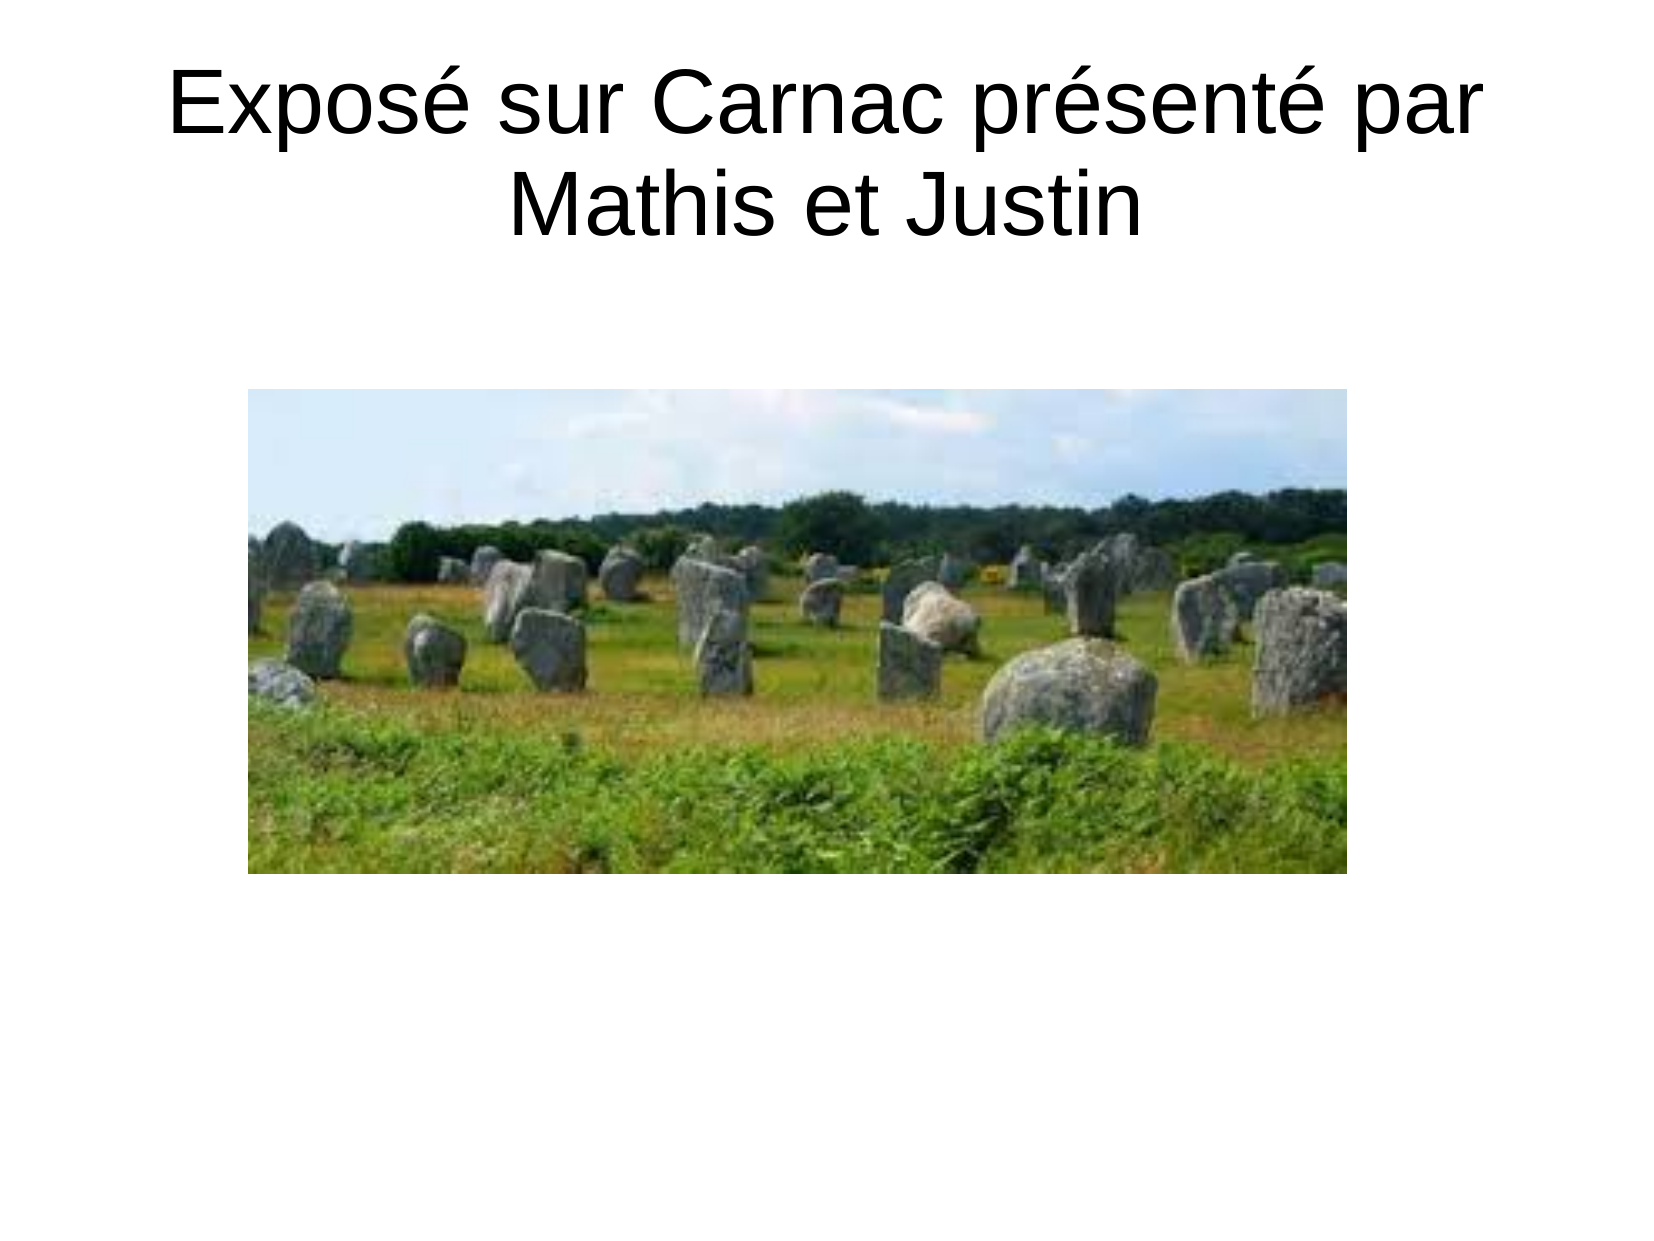

# Exposé sur Carnac présenté par Mathis et Justin